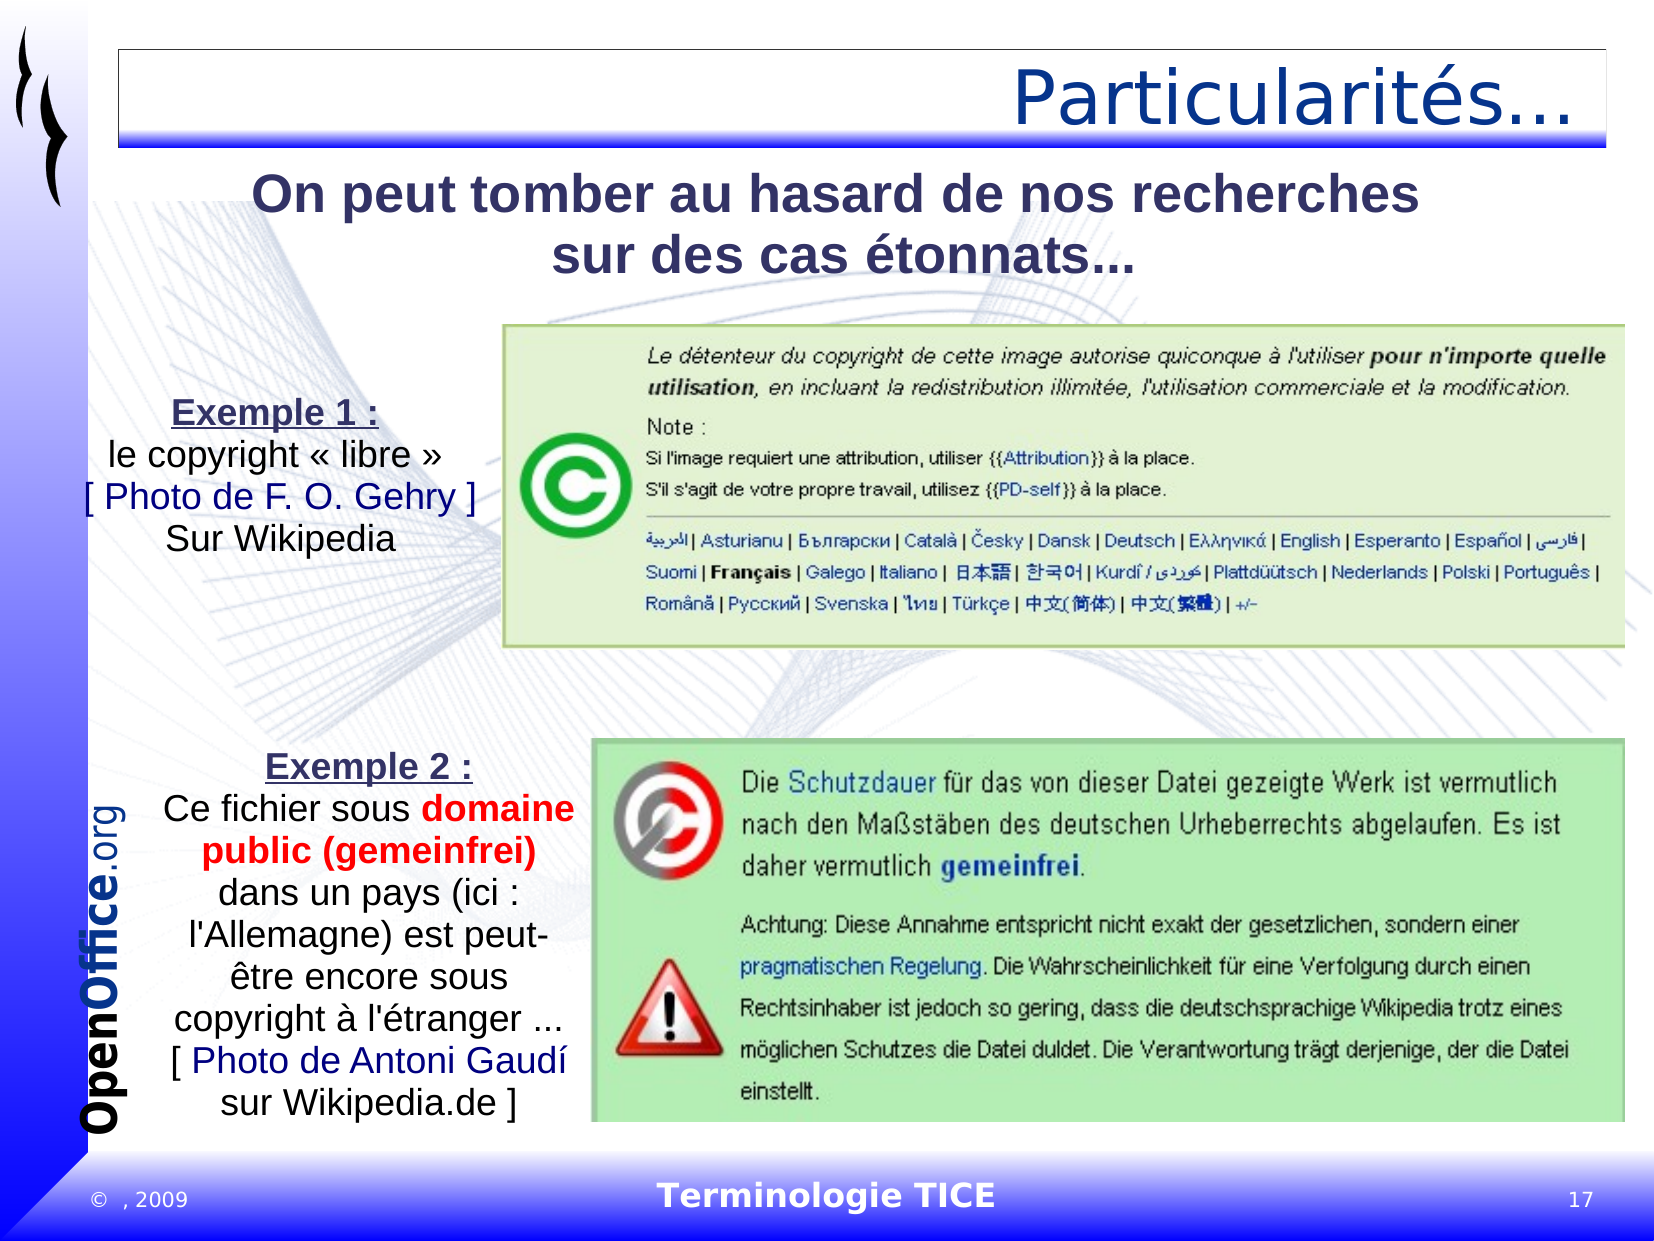

# Particularités...
On peut tomber au hasard de nos recherches
sur des cas étonnats...
Exemple 1 :
le copyright « libre » [ Photo de F. O. Gehry ]
Sur Wikipedia
Exemple 2 :
Ce fichier sous domaine public (gemeinfrei) dans un pays (ici : l'Allemagne) est peut-être encore sous copyright à l'étranger ...
[ Photo de Antoni Gaudí sur Wikipedia.de ]